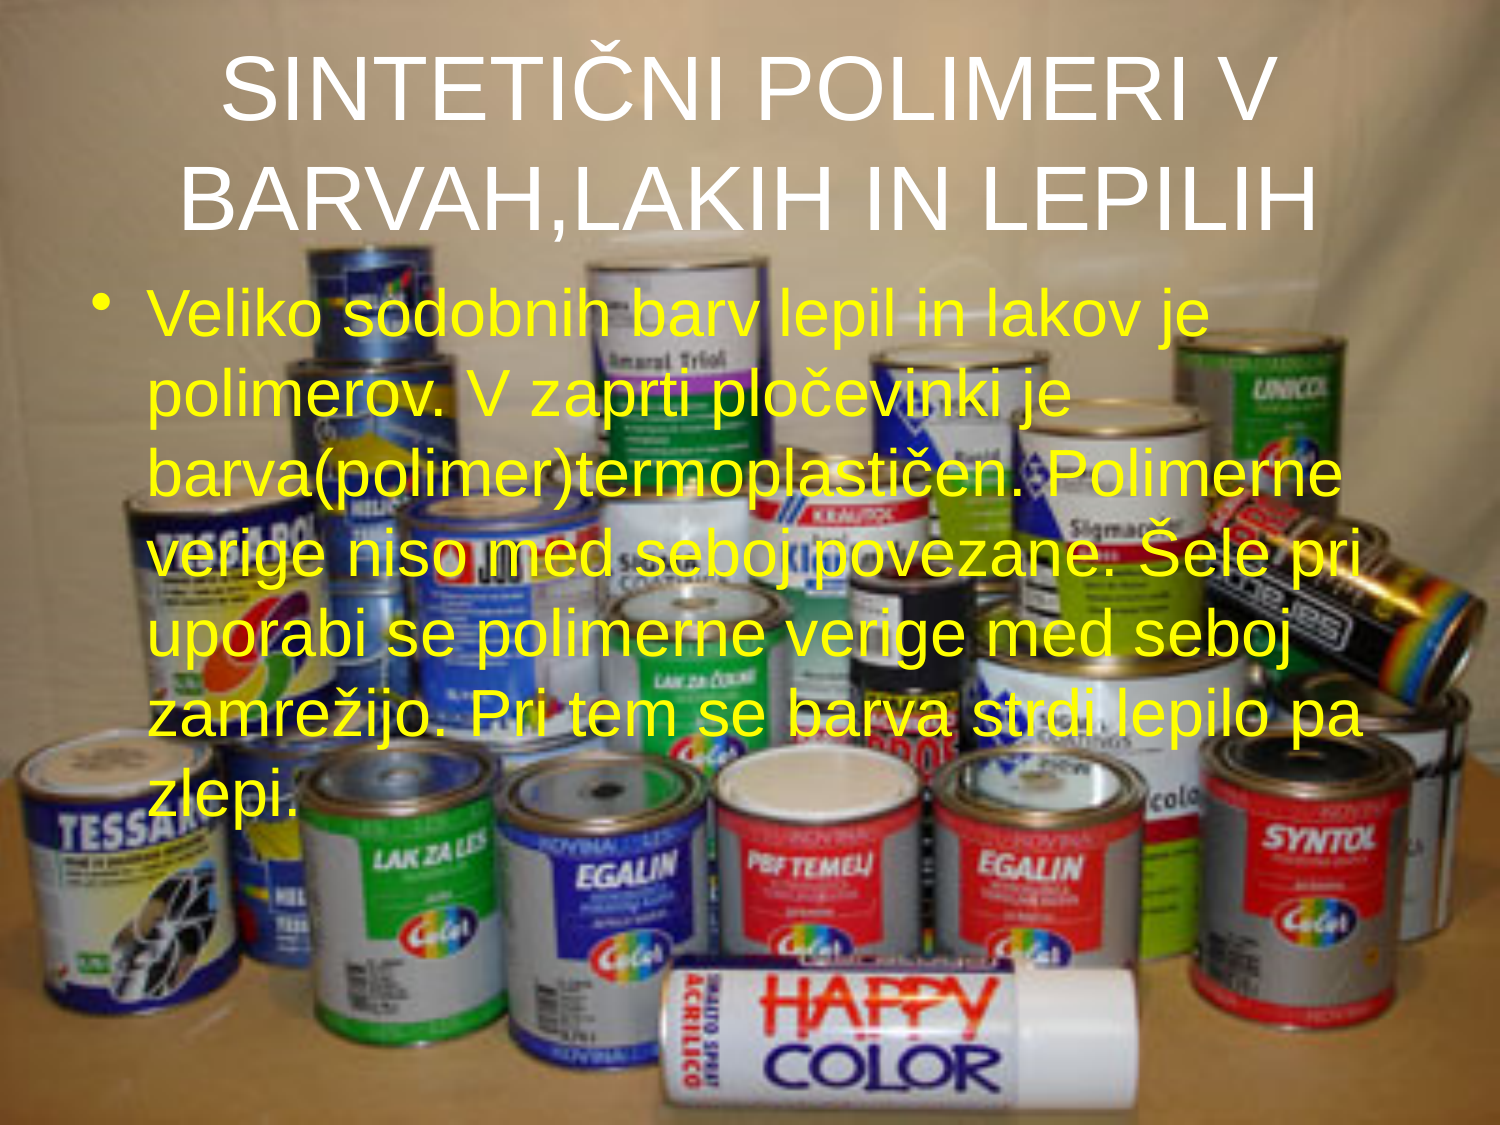

# SINTETIČNI POLIMERI V BARVAH,LAKIH IN LEPILIH
Veliko sodobnih barv lepil in lakov je polimerov. V zaprti pločevinki je barva(polimer)termoplastičen. Polimerne verige niso med seboj povezane. Šele pri uporabi se polimerne verige med seboj zamrežijo. Pri tem se barva strdi lepilo pa zlepi.